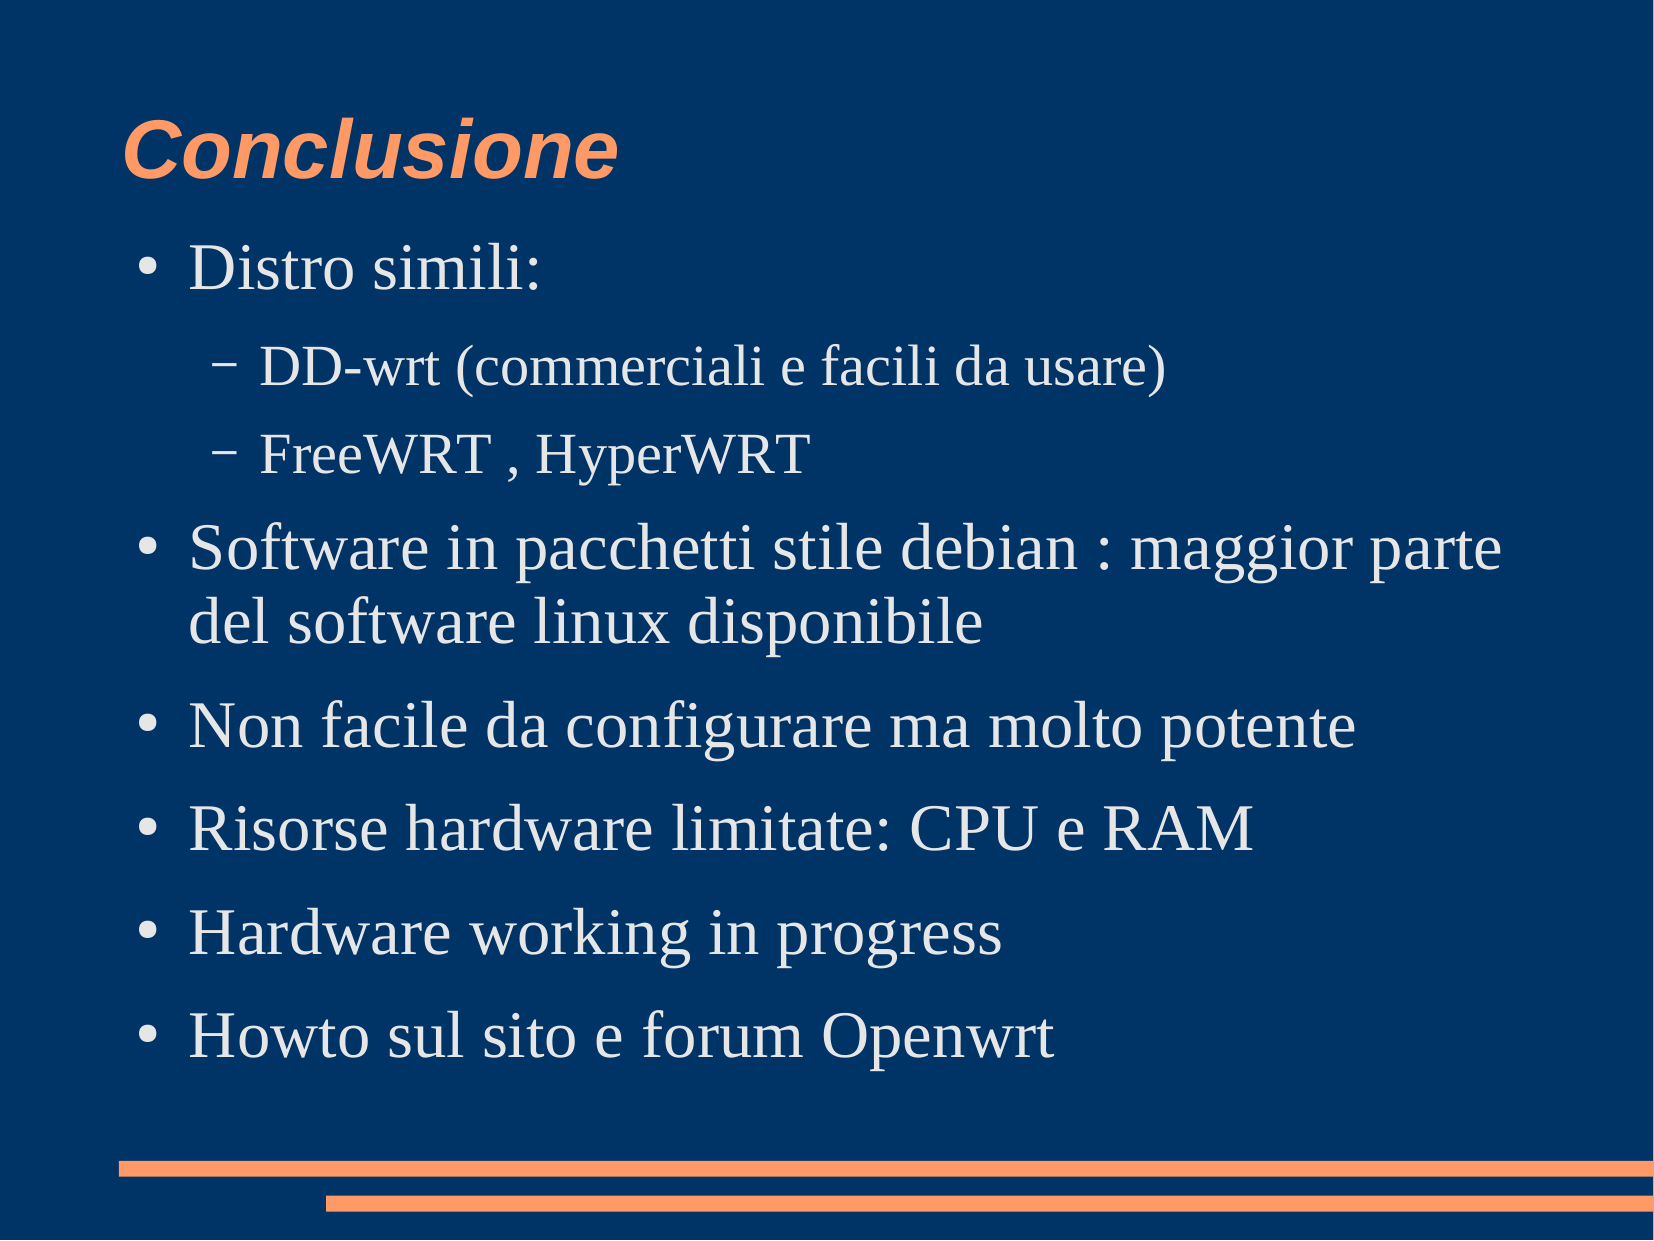

# Conclusione
Distro simili:
DD-wrt (commerciali e facili da usare)
FreeWRT , HyperWRT
Software in pacchetti stile debian : maggior parte del software linux disponibile
Non facile da configurare ma molto potente
Risorse hardware limitate: CPU e RAM
Hardware working in progress
Howto sul sito e forum Openwrt